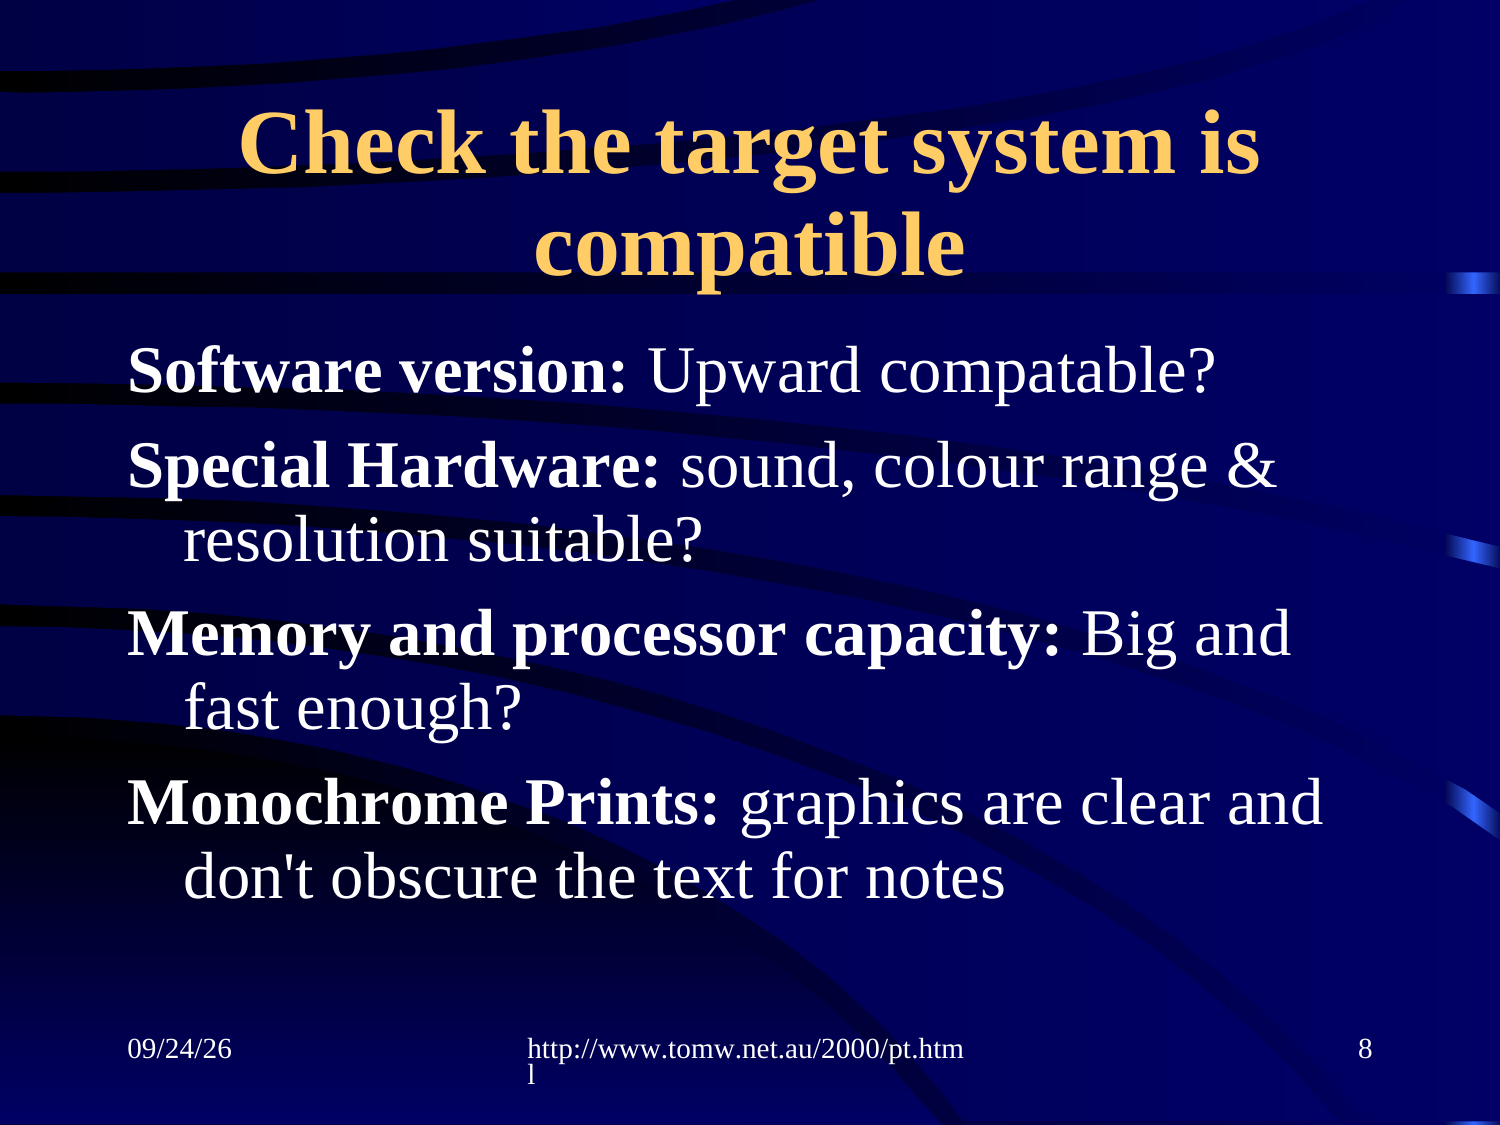

# Check the target system is compatible
Software version: Upward compatable?
Special Hardware: sound, colour range & resolution suitable?
Memory and processor capacity: Big and fast enough?
Monochrome Prints: graphics are clear and don't obscure the text for notes
http://www.tomw.net.au/2000/pt.html
8